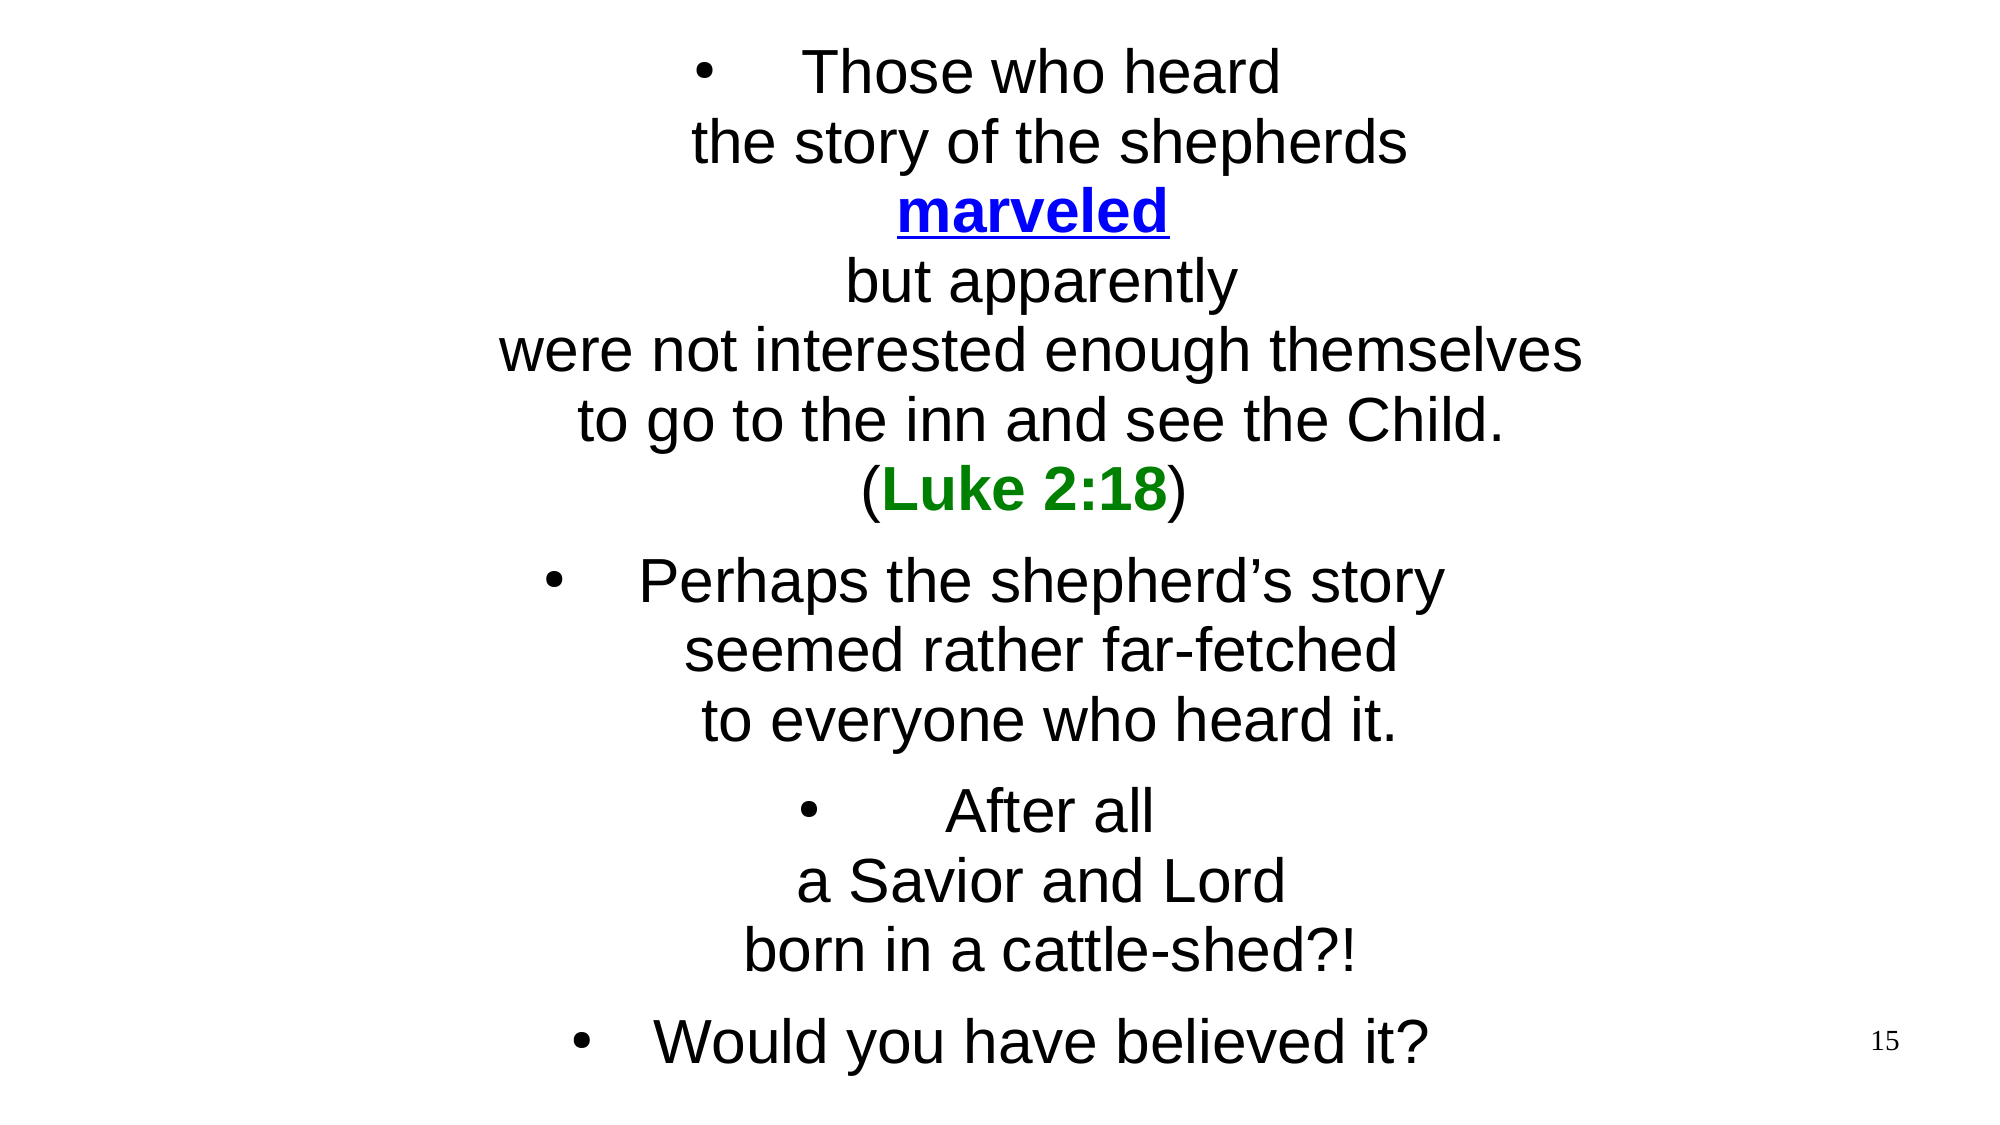

# Those who heard the story of the shepherds marveled but apparently were not interested enough themselves to go to the inn and see the Child. (Luke 2:18)
 Perhaps the shepherd’s story
seemed rather far-fetched
 to everyone who heard it.
 After all
a Savior and Lord
 born in a cattle-shed?!
Would you have believed it?
15